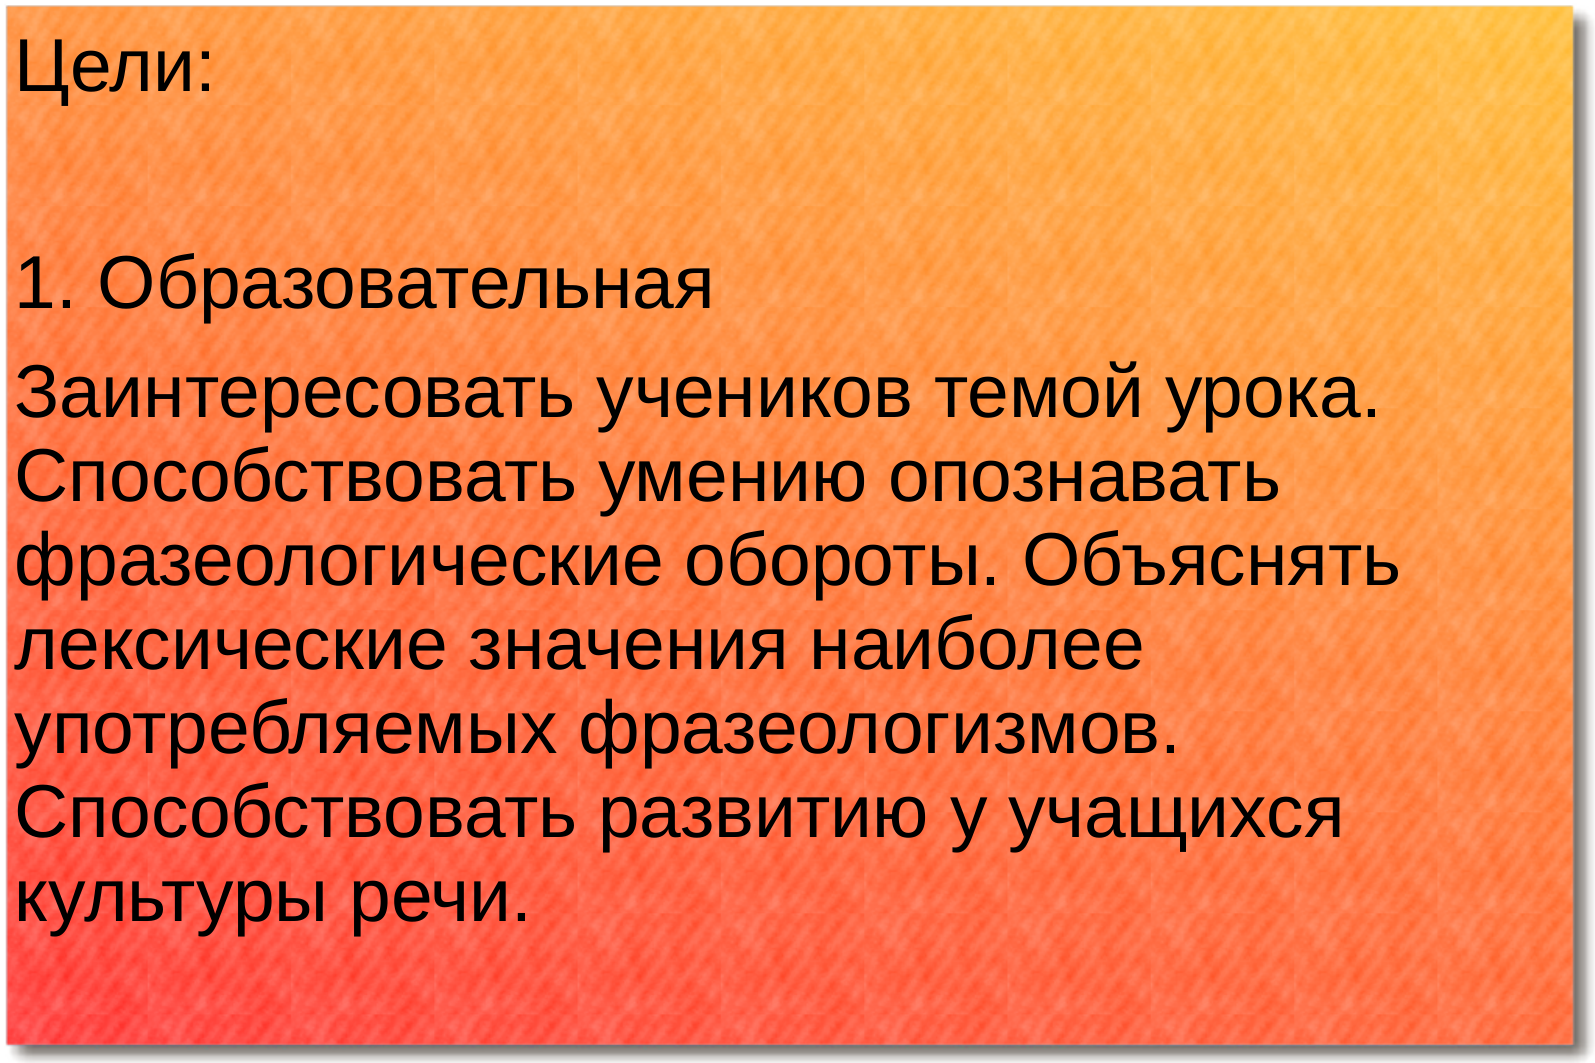

Цели:
1. Образовательная
Заинтересовать учеников темой урока. Способствовать умению опознавать фразеологические обороты. Объяснять лексические значения наиболее употребляемых фразеологизмов. Способствовать развитию у учащихся культуры речи.